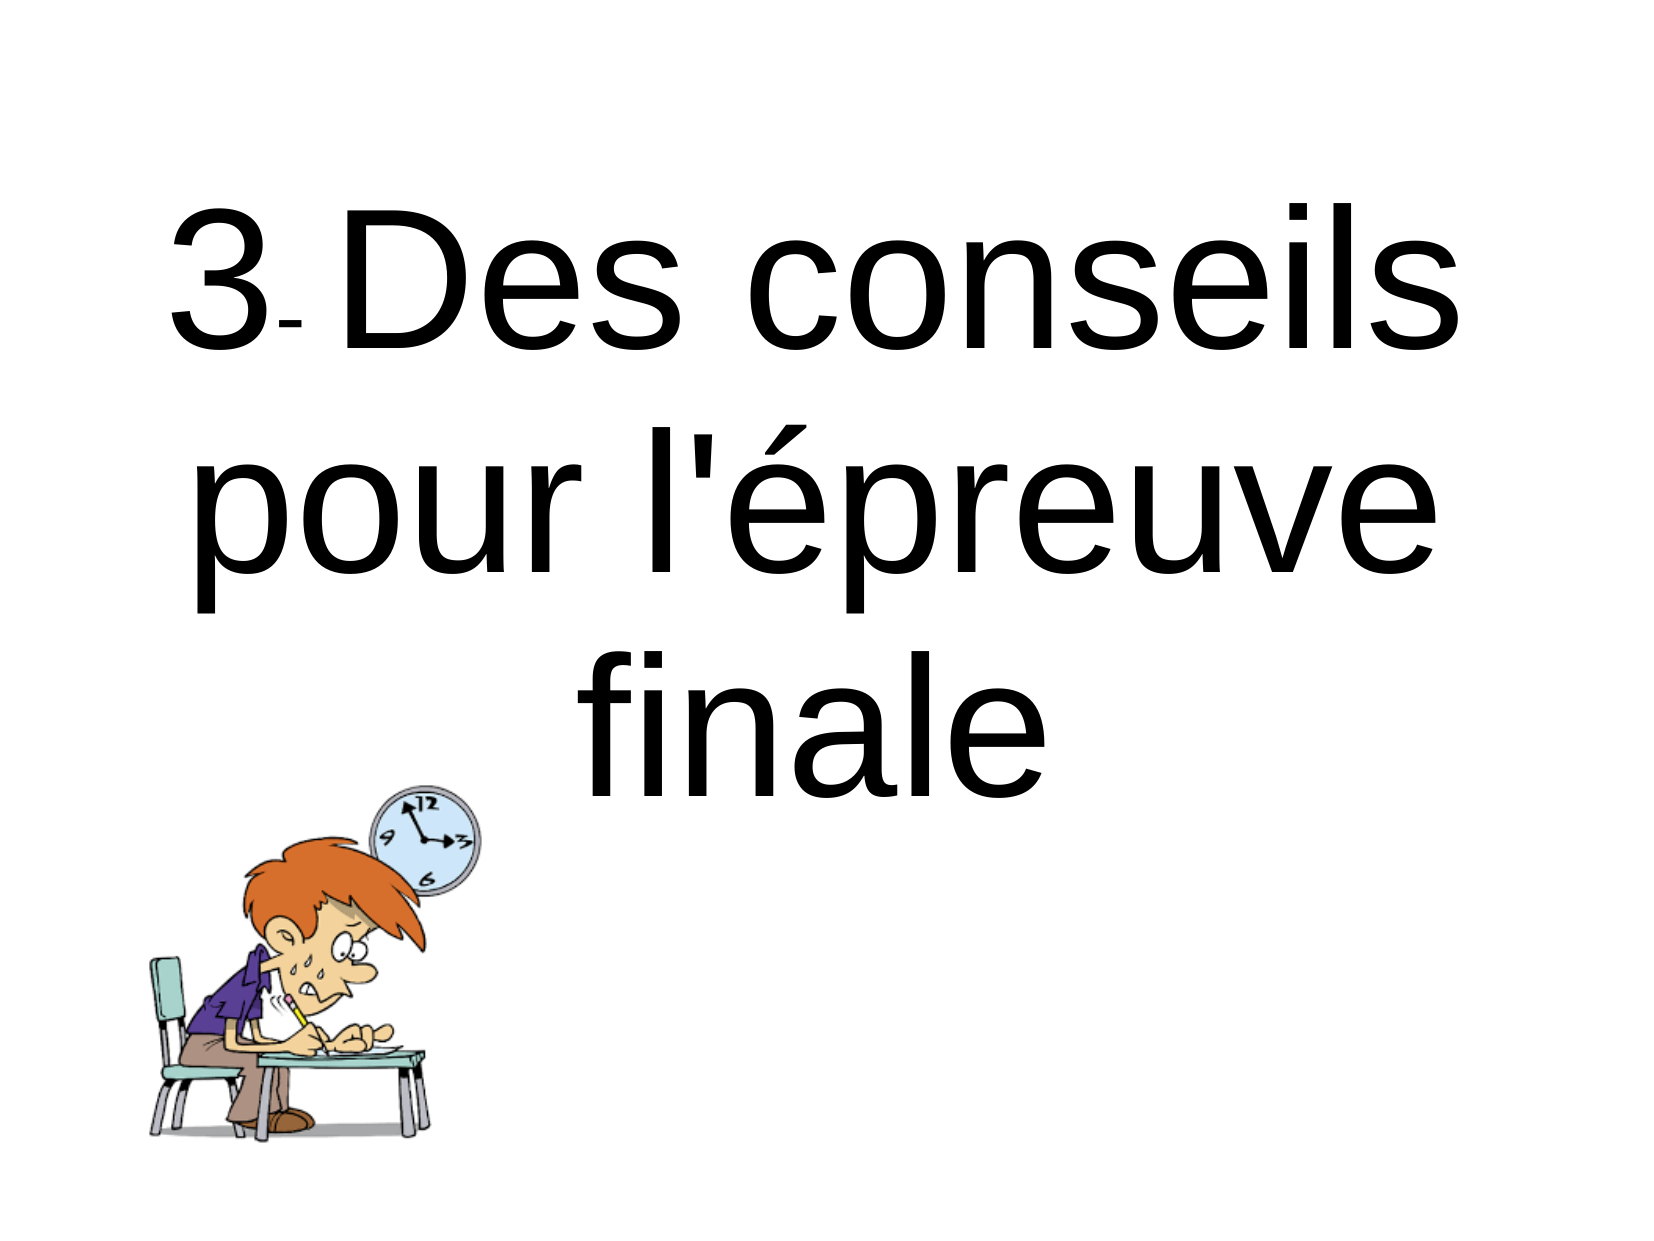

# 3- Des conseils pour l'épreuve finale